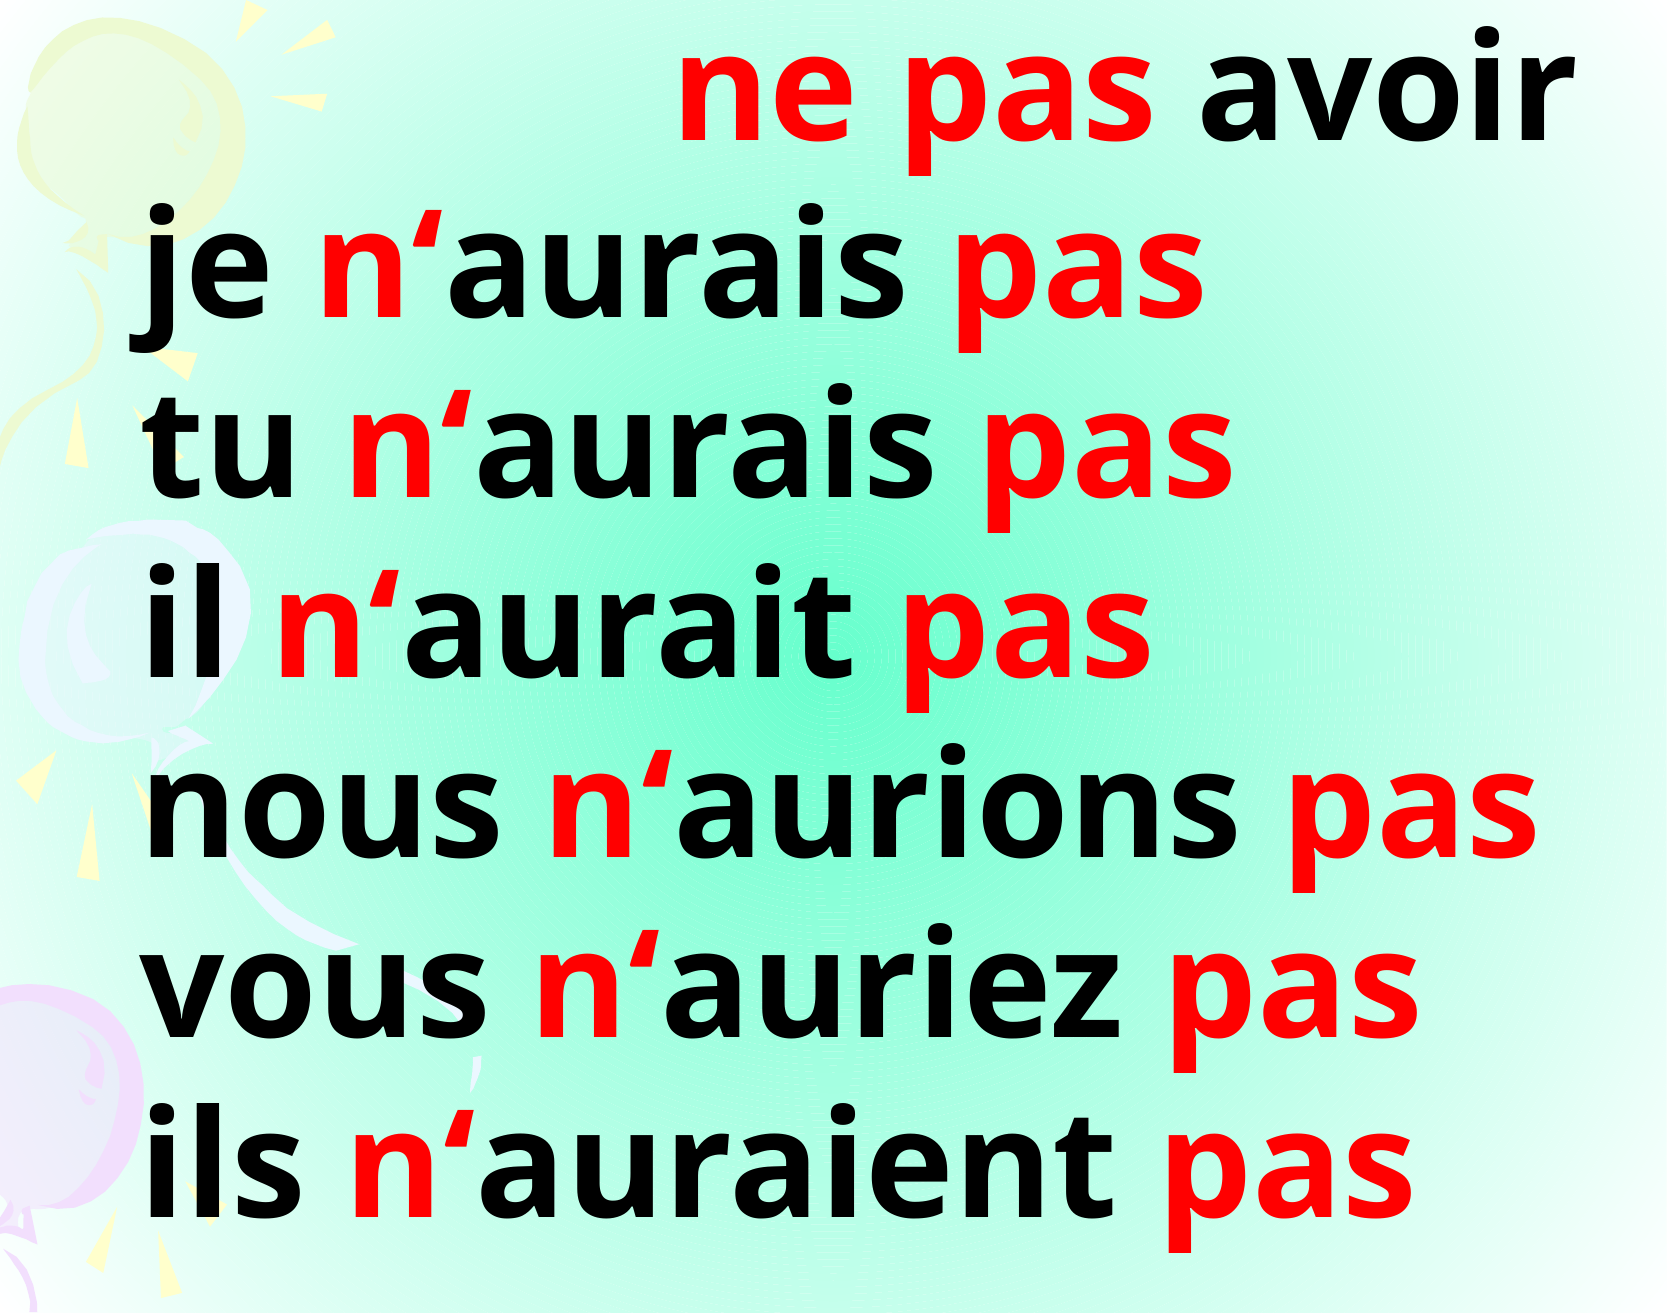

ne pas avoir
je n‘aurais pas
tu n‘aurais pas
il n‘aurait pas
nous n‘aurions pas
vous n‘auriez pas
ils n‘auraient pas